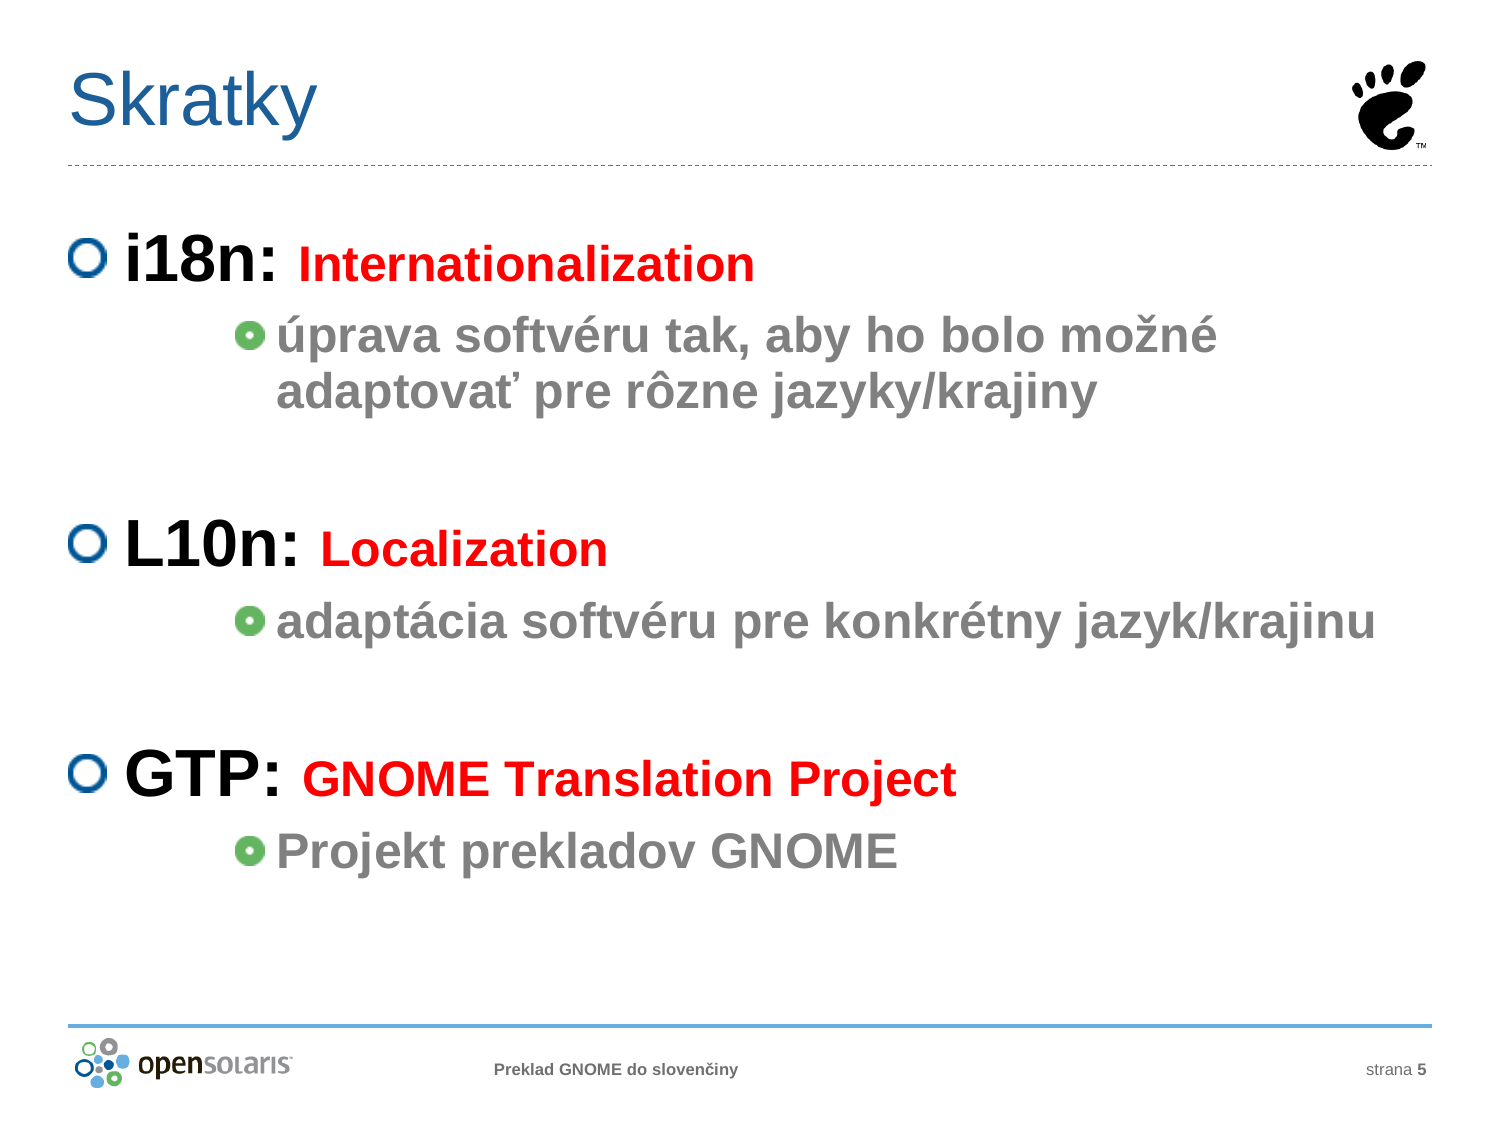

# Skratky
i18n: Internationalization
úprava softvéru tak, aby ho bolo možné adaptovať pre rôzne jazyky/krajiny
L10n: Localization
adaptácia softvéru pre konkrétny jazyk/krajinu
GTP: GNOME Translation Project
Projekt prekladov GNOME
5